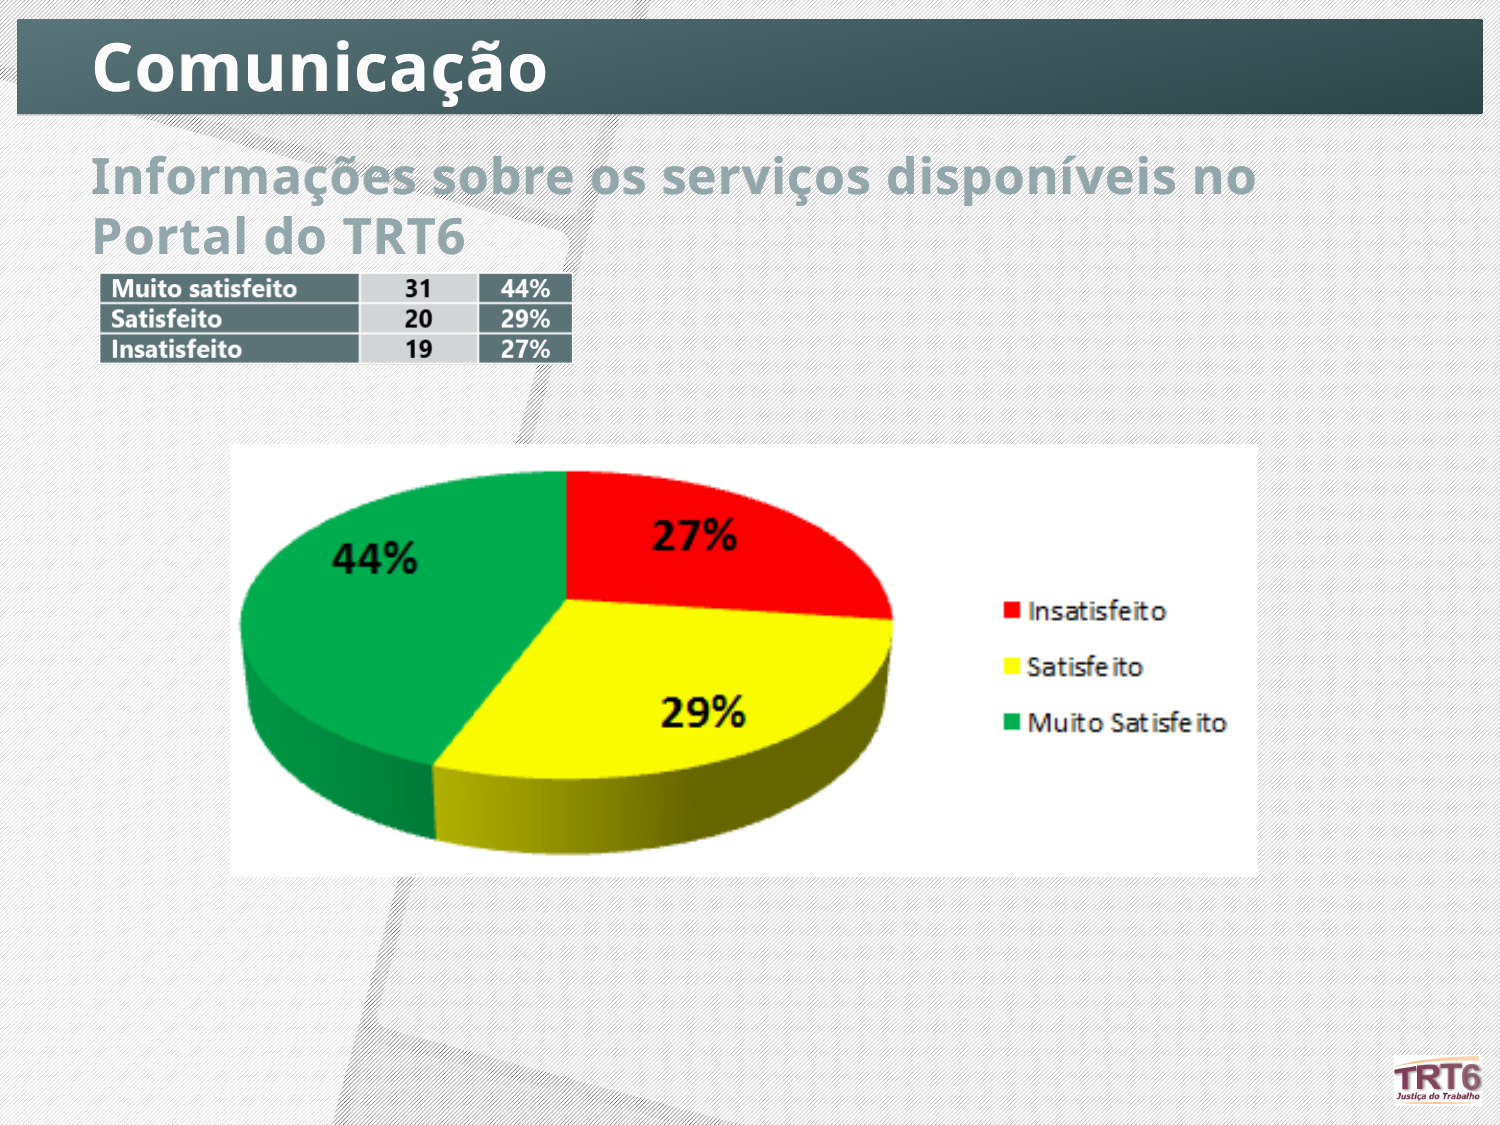

Comunicação
Informações sobre os serviços disponíveis no
Portal do TRT6